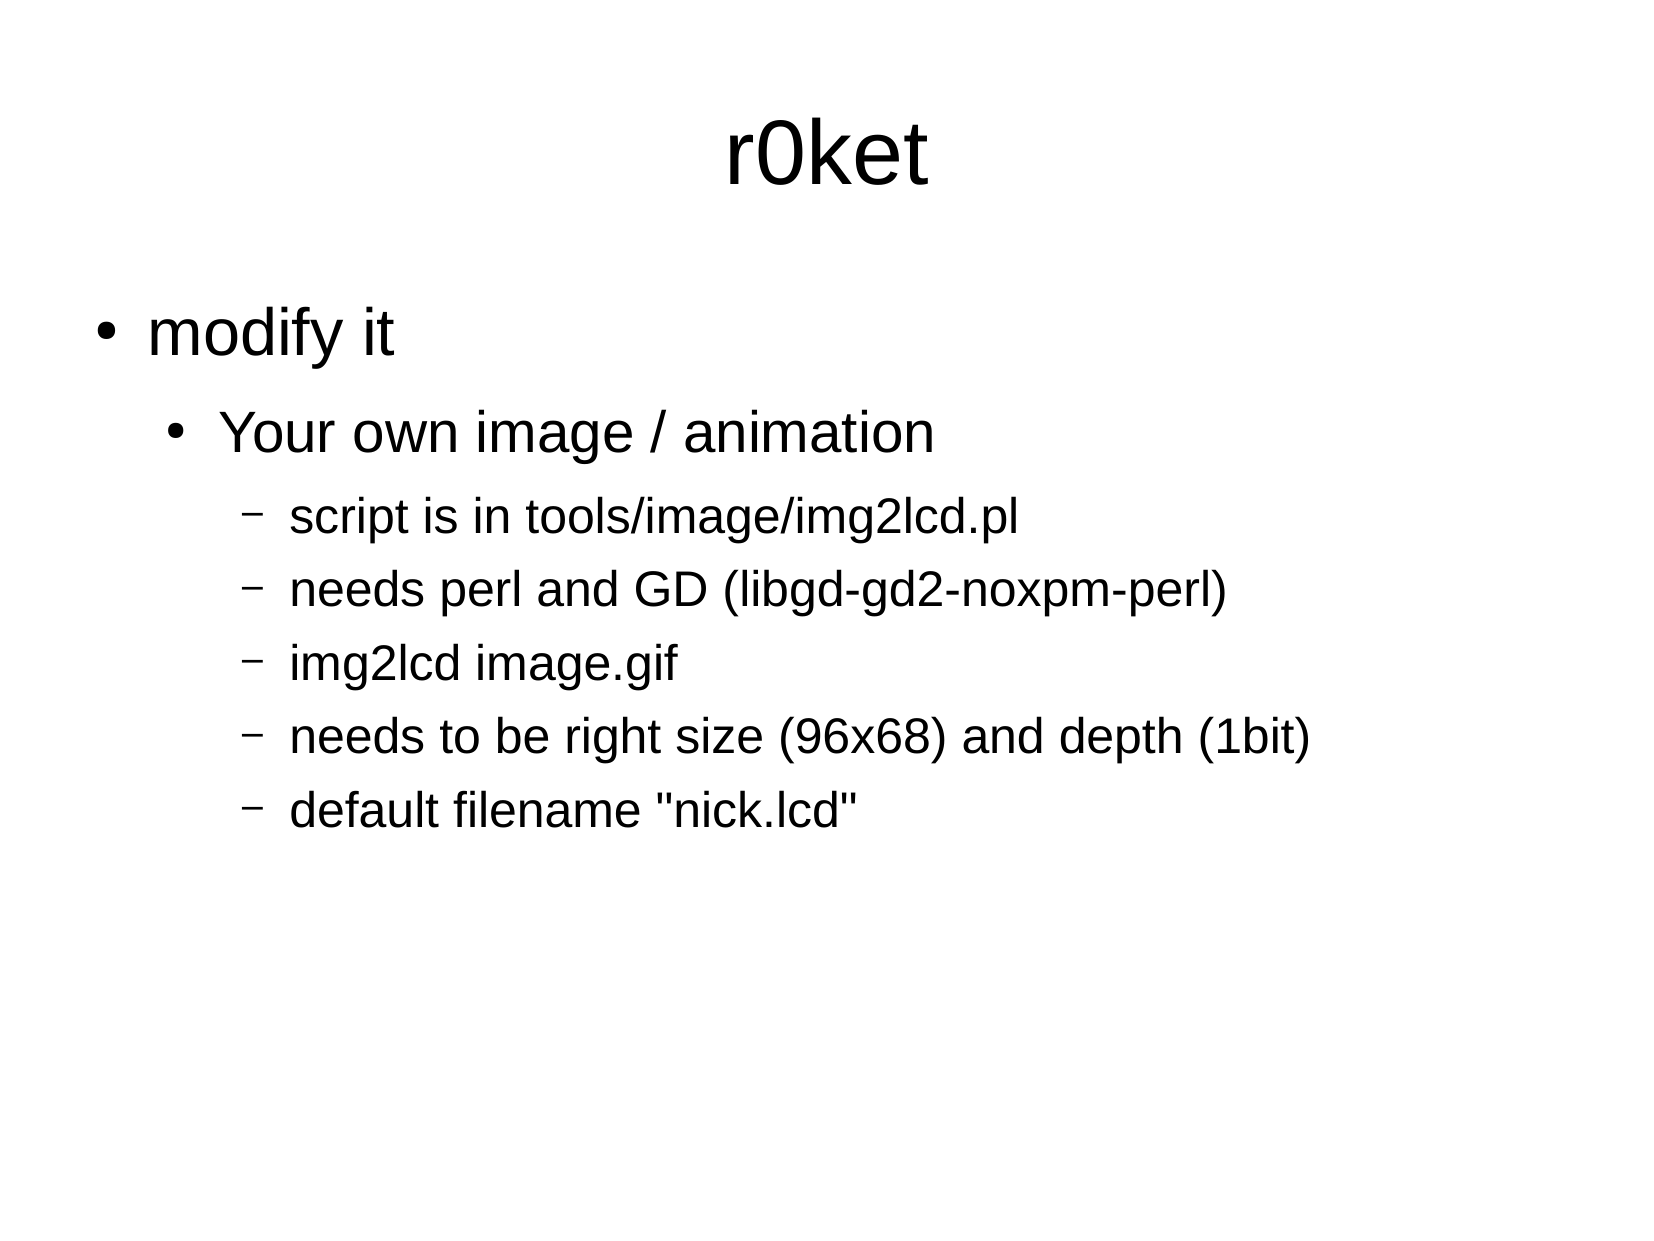

# r0ket
modify it
Your own image / animation
script is in tools/image/img2lcd.pl
needs perl and GD (libgd-gd2-noxpm-perl)
img2lcd image.gif
needs to be right size (96x68) and depth (1bit)
default filename "nick.lcd"